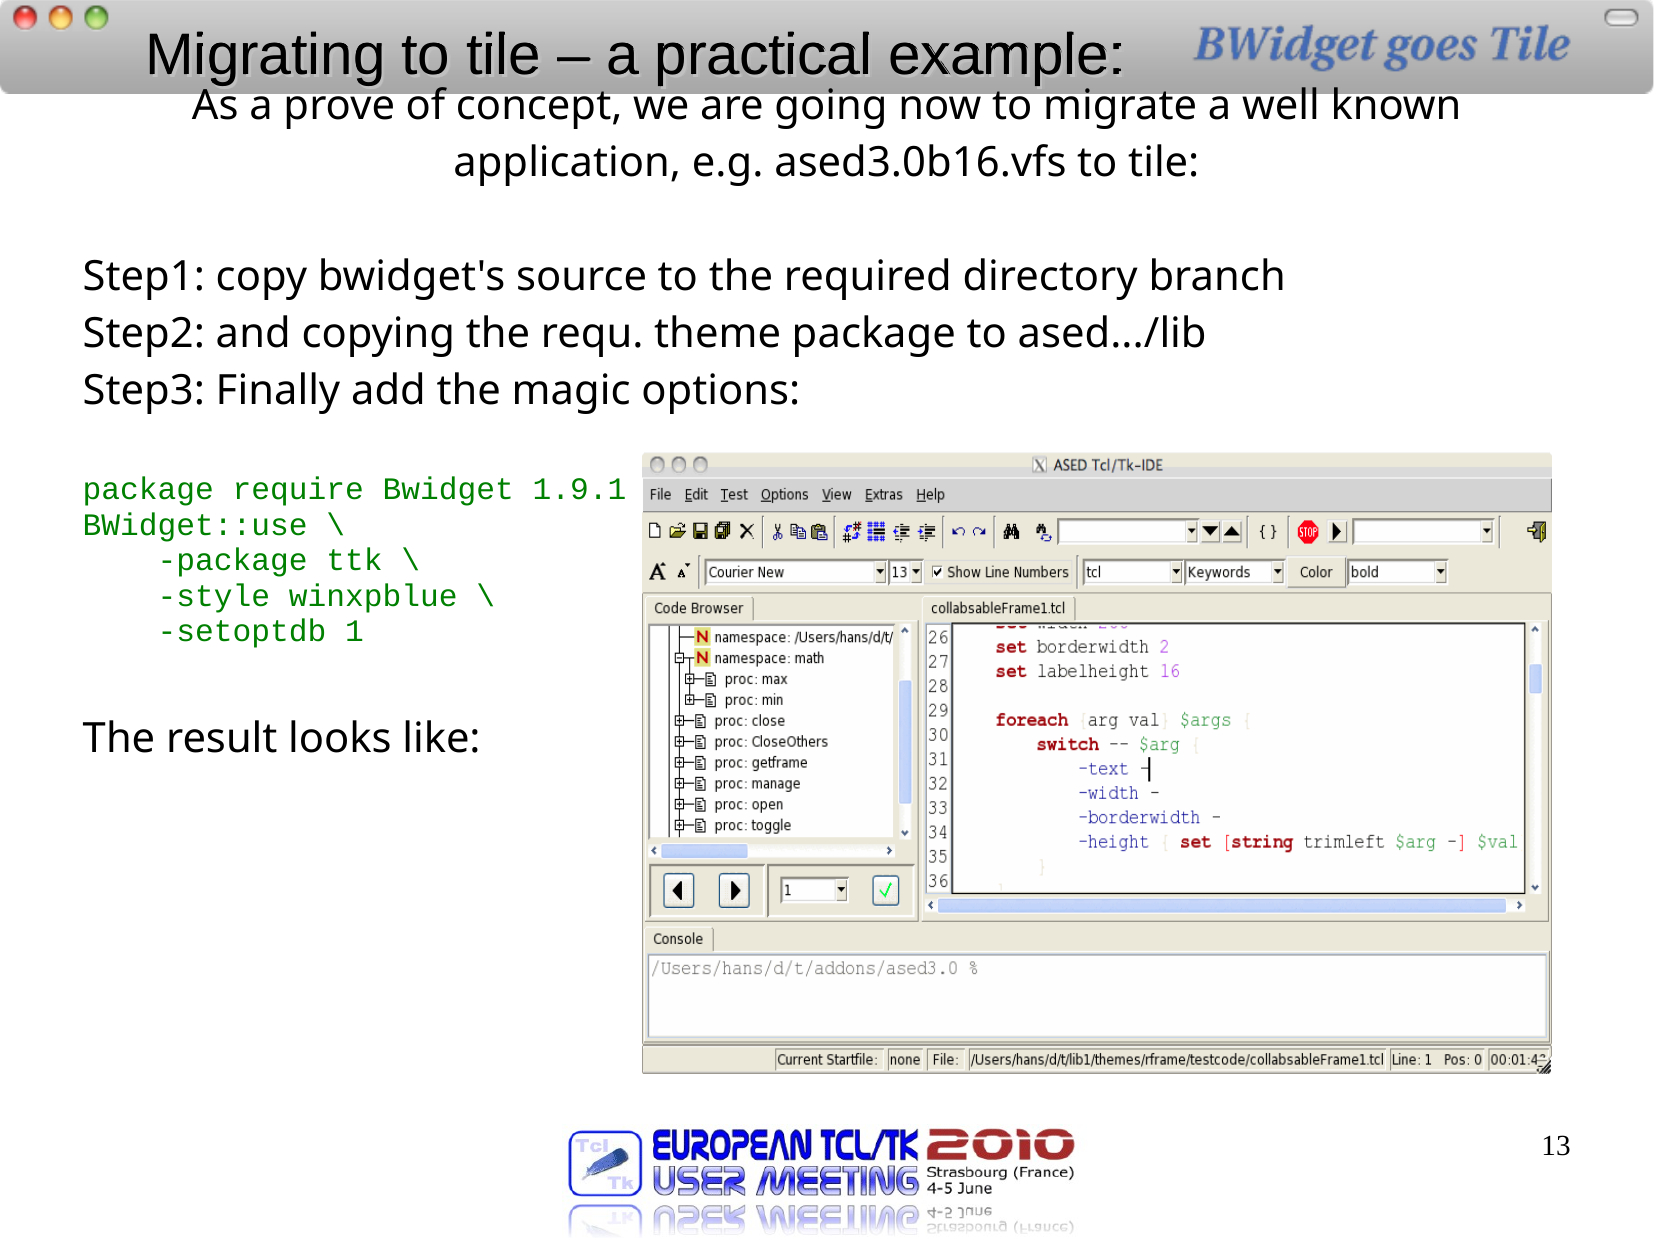

Migrating to tile – a practical example:
As a prove of concept, we are going now to migrate a well known application, e.g. ased3.0b16.vfs to tile:
Step1: copy bwidget's source to the required directory branch
Step2: and copying the requ. theme package to ased.../lib
Step3: Finally add the magic options:
package require Bwidget 1.9.1
BWidget::use \
	-package ttk \
	-style winxpblue \
	-setoptdb 1
The result looks like:
#
Page:
13